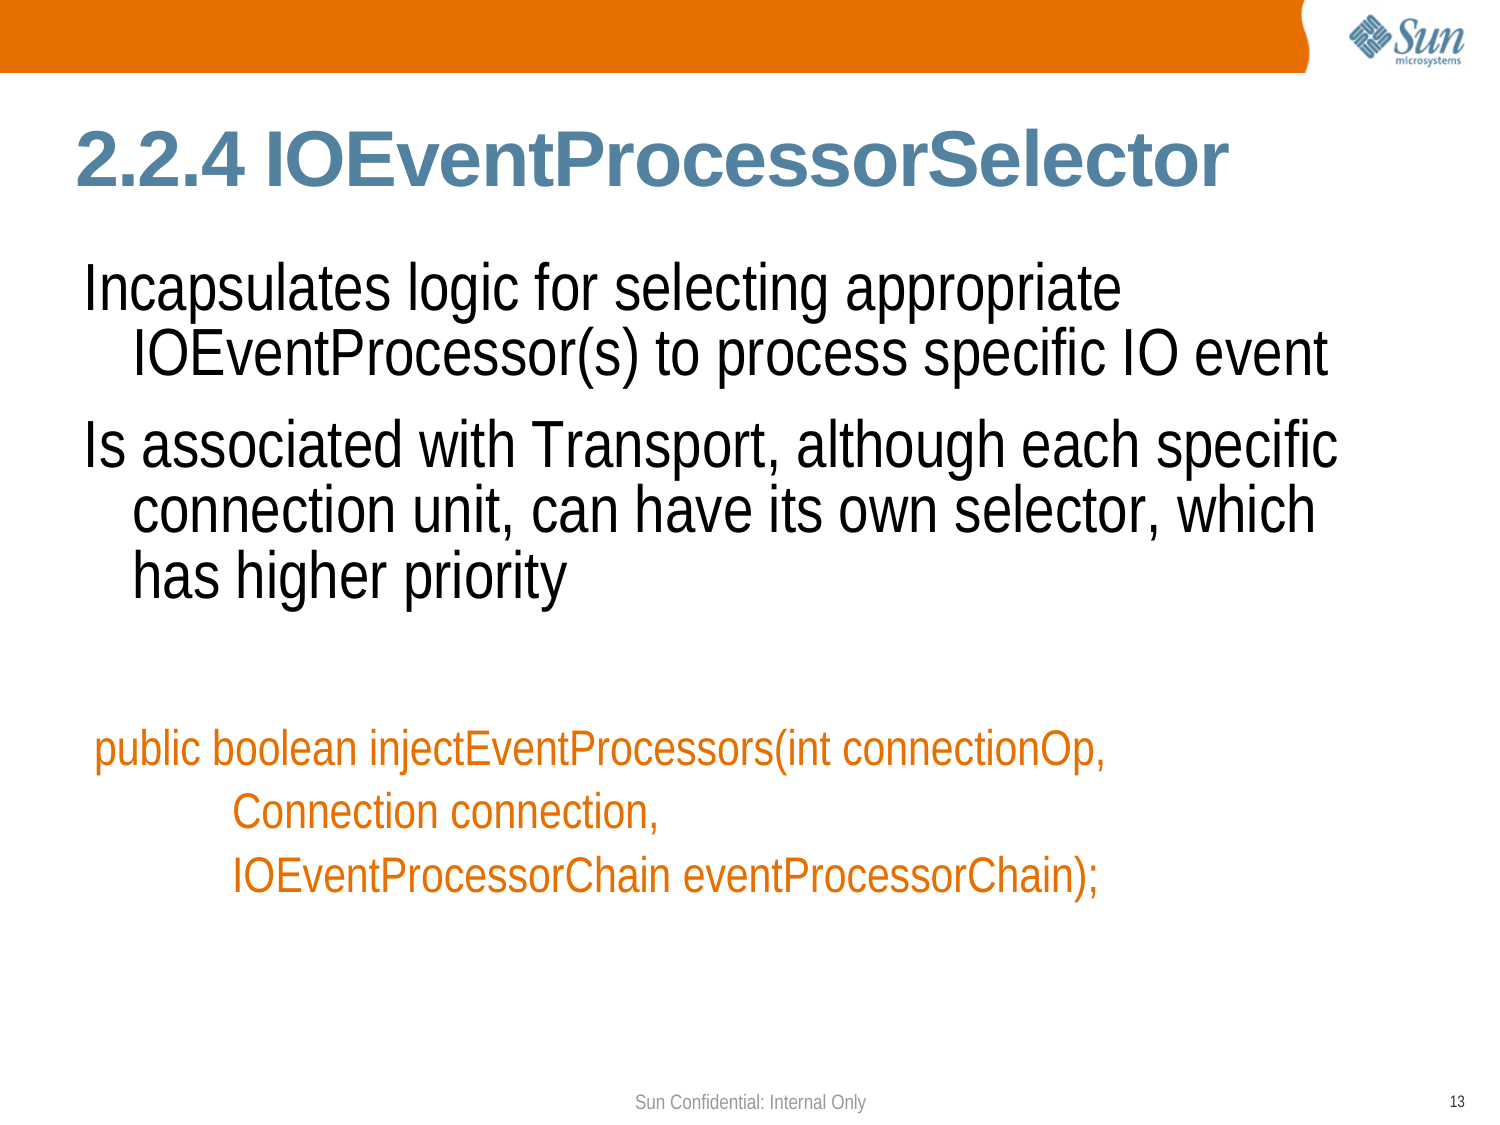

# 2.2.4 IOEventProcessorSelector
Incapsulates logic for selecting appropriate IOEventProcessor(s) to process specific IO event
Is associated with Transport, although each specific connection unit, can have its own selector, which has higher priority
public boolean injectEventProcessors(int connectionOp,
 Connection connection,
 IOEventProcessorChain eventProcessorChain);